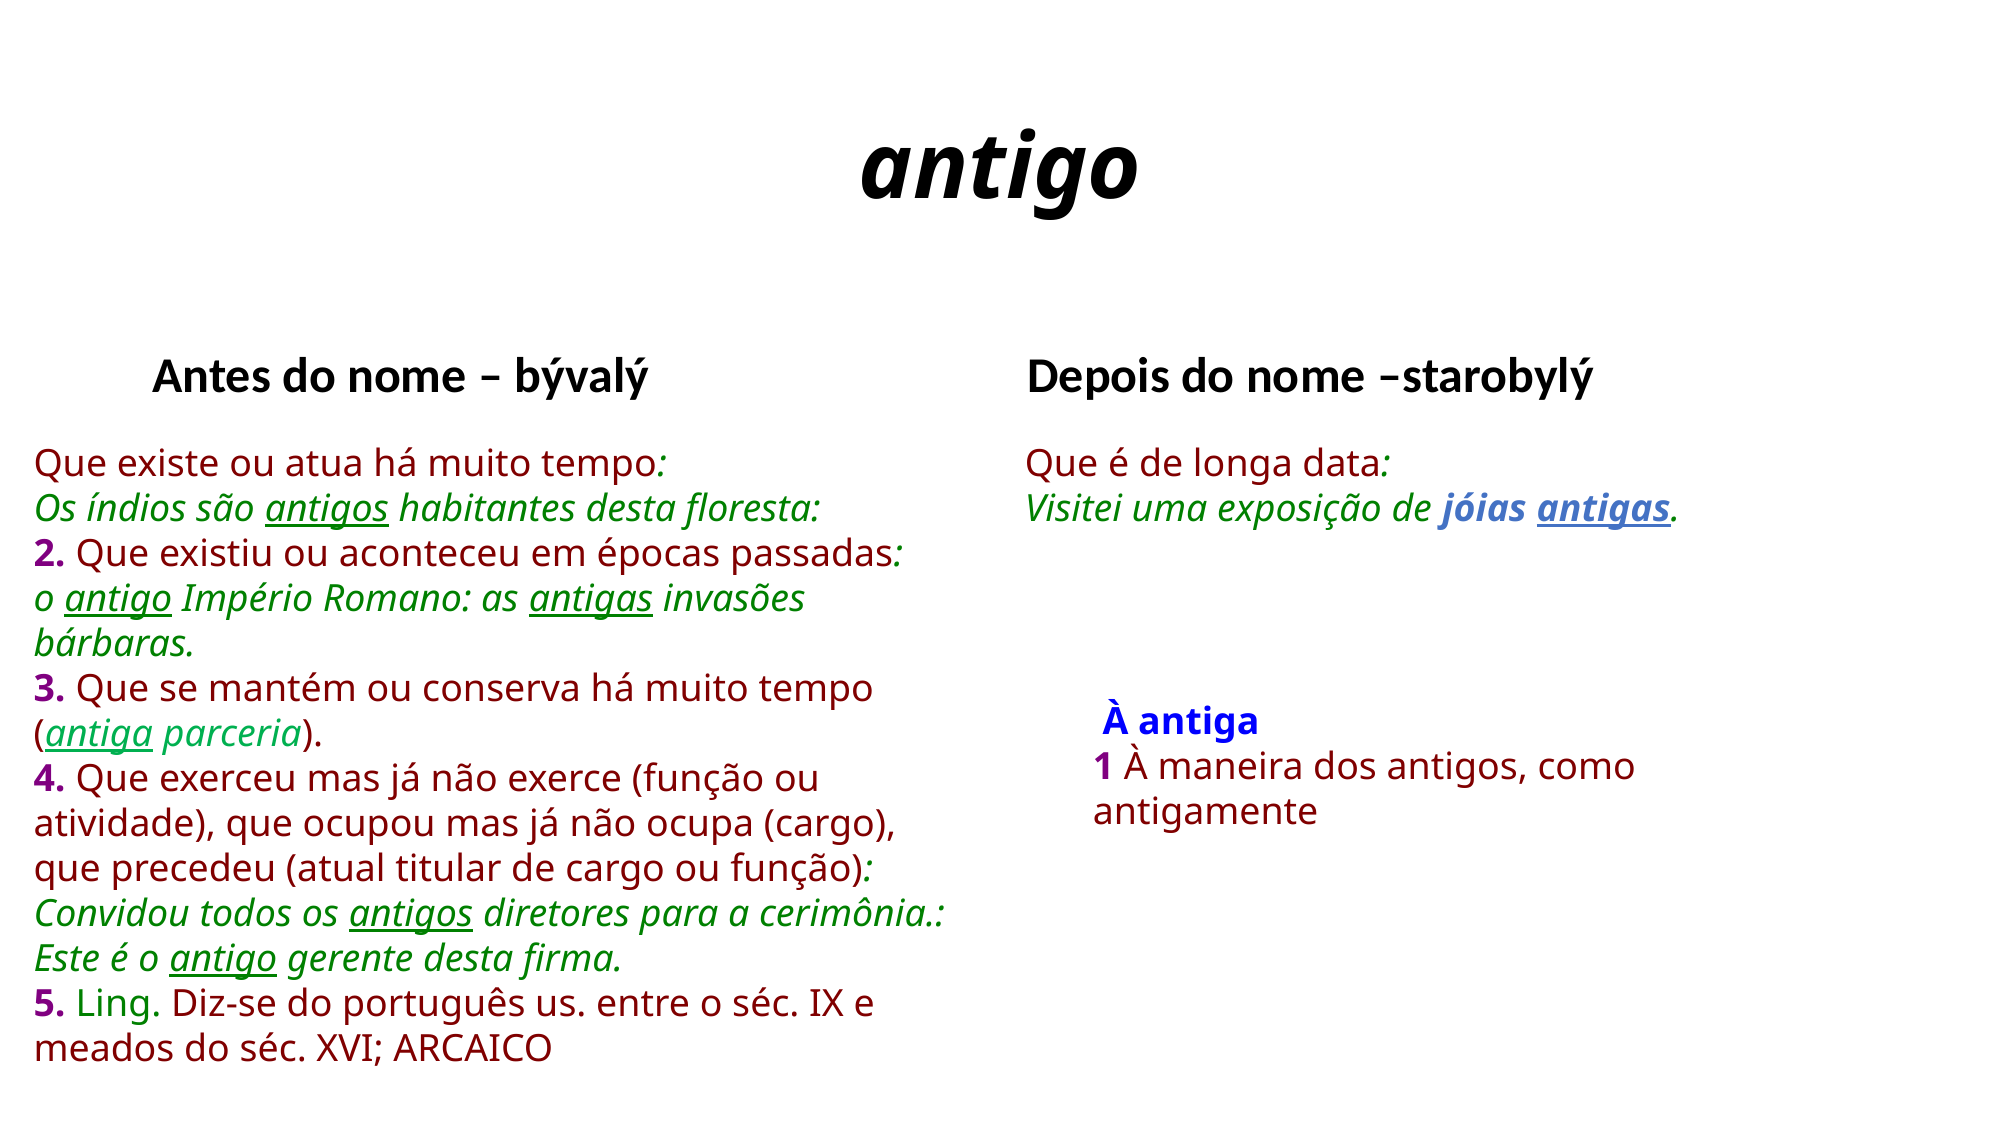

# antigo
Antes do nome – bývalý
Depois do nome –starobylý
Que existe ou atua há muito tempo:
Os índios são antigos habitantes desta floresta:
2. Que existiu ou aconteceu em épocas passadas: o antigo Império Romano: as antigas invasões bárbaras.
3. Que se mantém ou conserva há muito tempo (antiga parceria).
4. Que exerceu mas já não exerce (função ou atividade), que ocupou mas já não ocupa (cargo), que precedeu (atual titular de cargo ou função): Convidou todos os antigos diretores para a cerimônia.: Este é o antigo gerente desta firma.
5. Ling. Diz-se do português us. entre o séc. IX e meados do séc. XVI; ARCAICO
Que é de longa data:
Visitei uma exposição de jóias antigas.
 À antiga
1 À maneira dos antigos, como antigamente